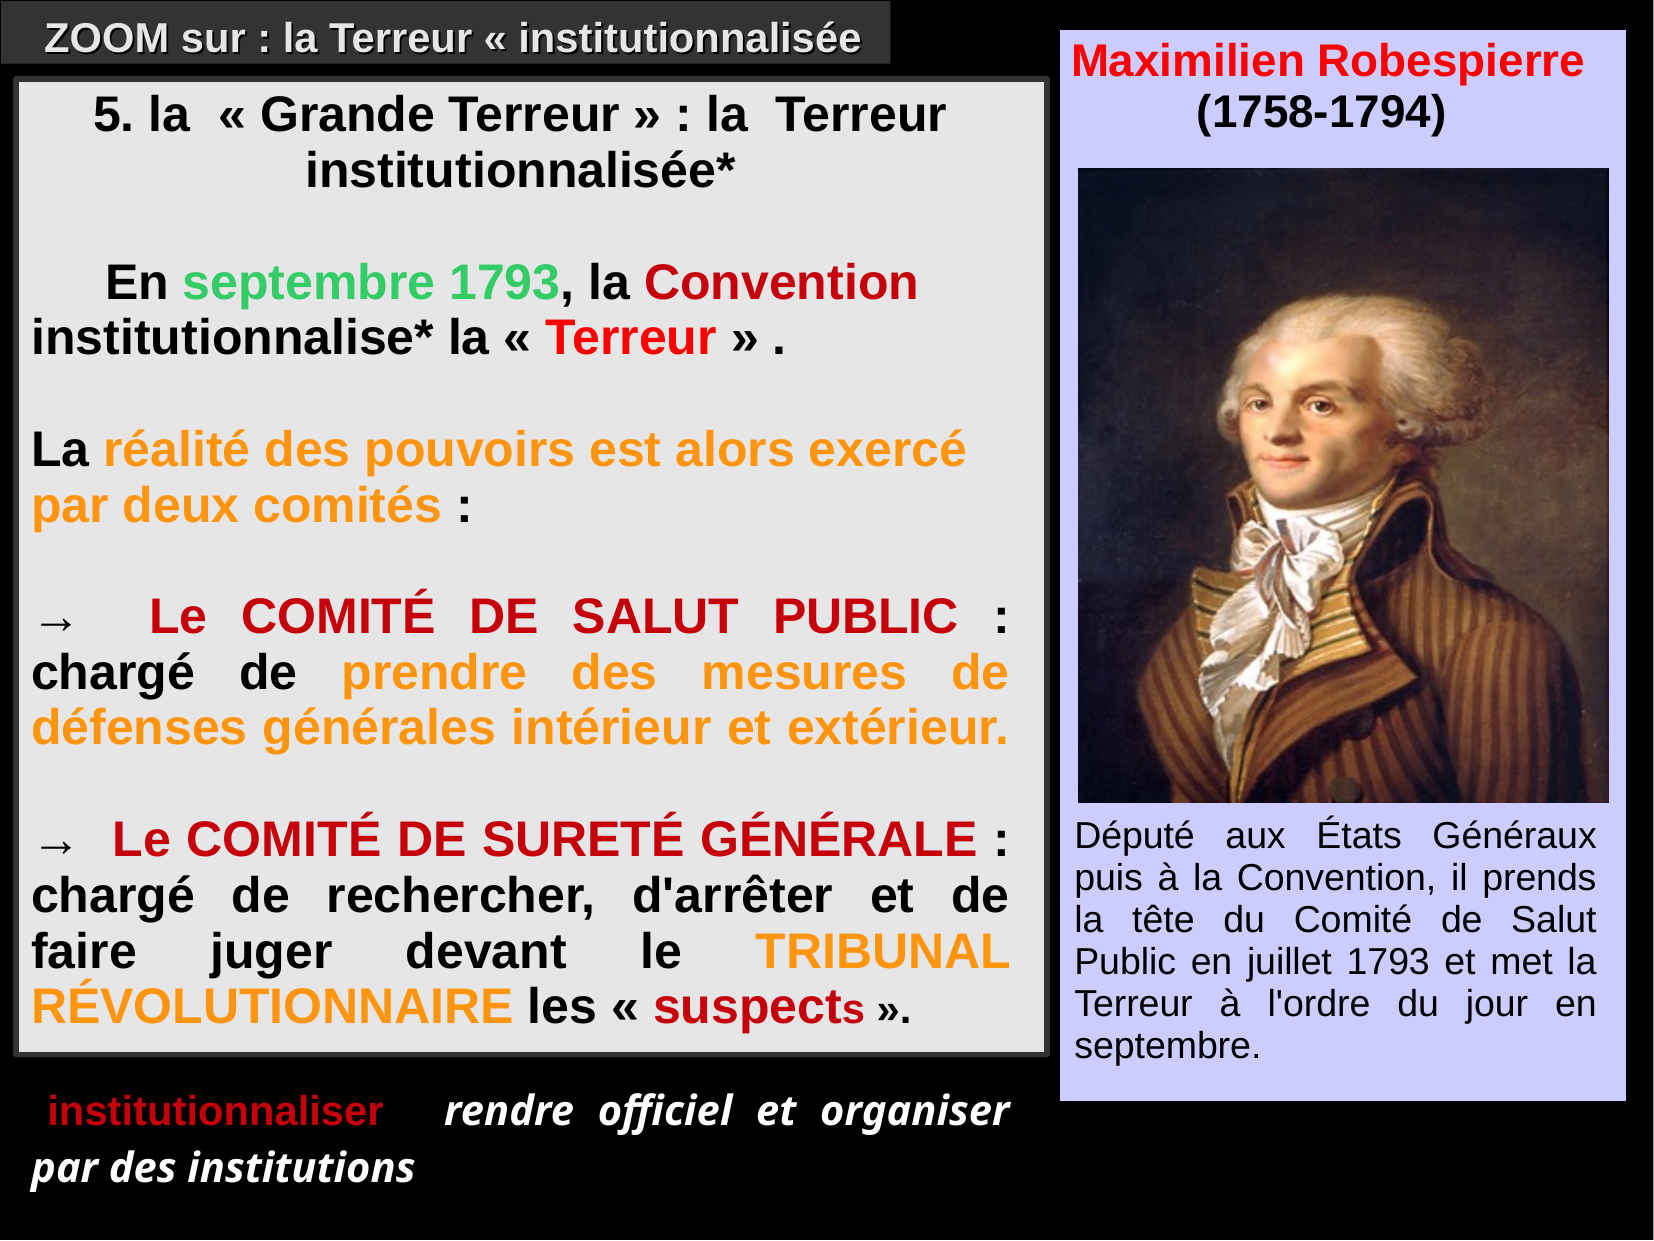

ZOOM sur : la Terreur « institutionnalisée
Maximilien Robespierre (1758-1794)
	Au printemps et surtout en septembre
5. la  « Grande Terreur » : la  Terreur institutionnalisée*
	En septembre 1793, la Convention institutionnalise* la « Terreur » .
La réalité des pouvoirs est alors exercé par deux comités :
→ Le COMITÉ DE SALUT PUBLIC : chargé de prendre des mesures de défenses générales intérieur et extérieur.
→ Le COMITÉ DE SURETÉ GÉNÉRALE : chargé de rechercher, d'arrêter et de faire juger devant le TRIBUNAL RÉVOLUTIONNAIRE les « suspects ».
*institutionnaliser : rendre officiel et organiser par des institutions
Député aux États Généraux puis à la Convention, il prends la tête du Comité de Salut Public en juillet 1793 et met la Terreur à l'ordre du jour en septembre.